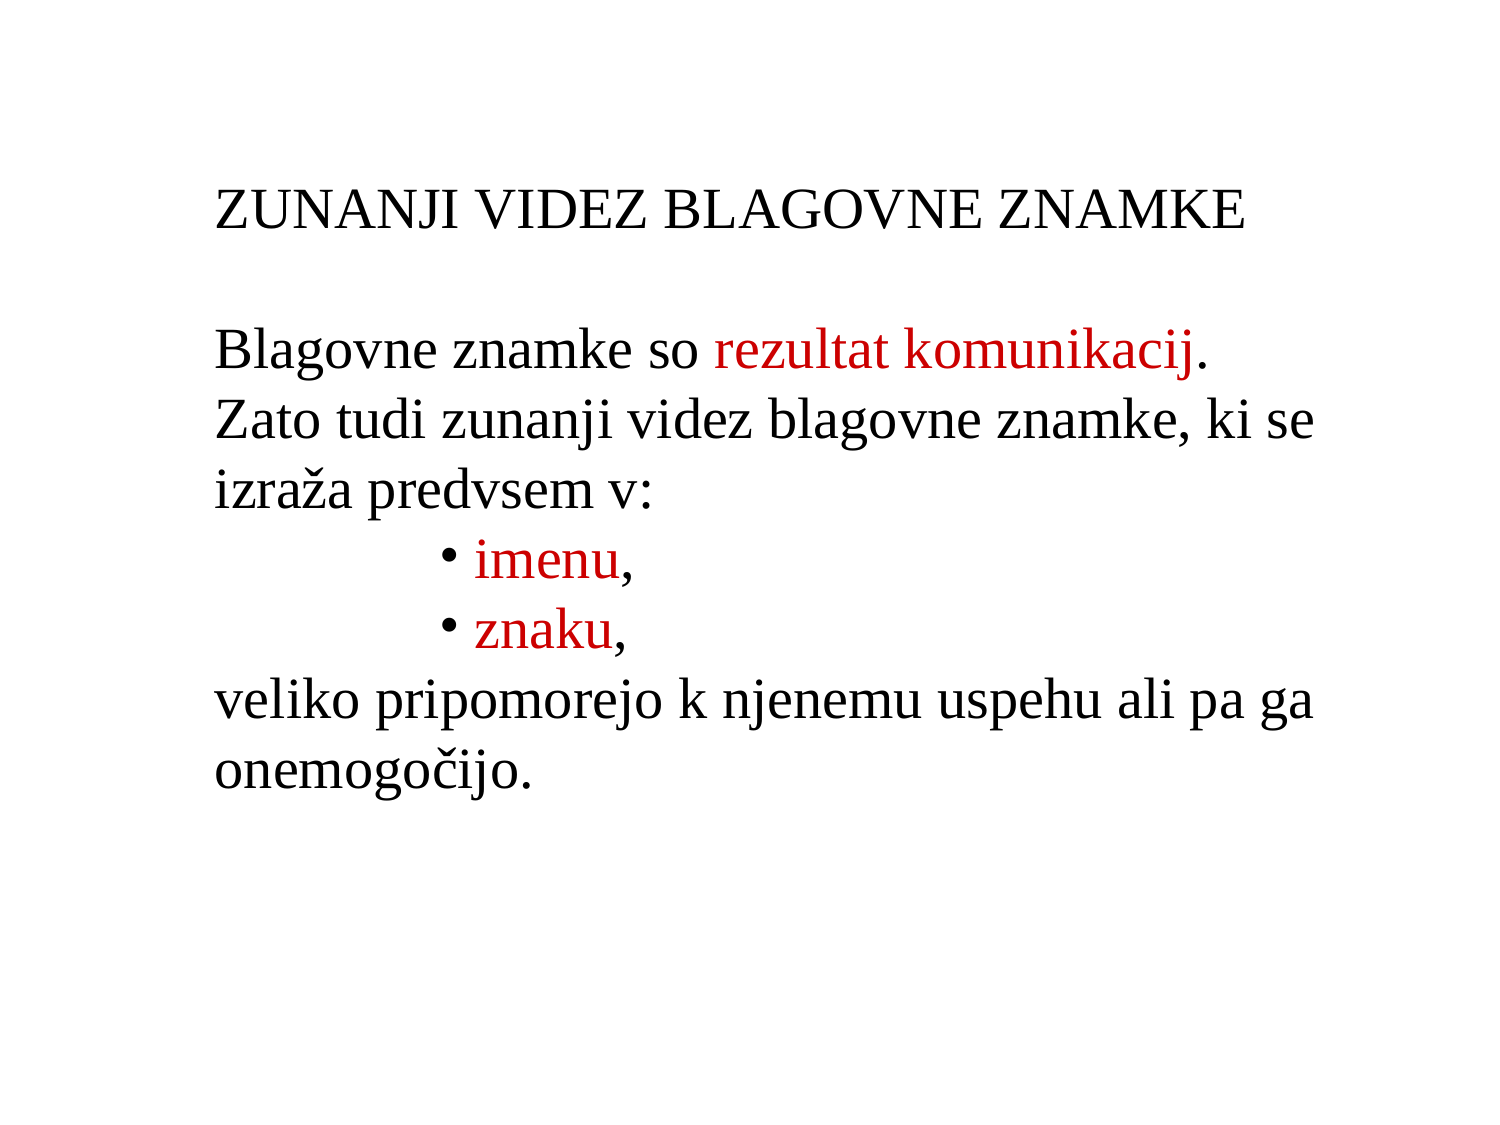

ZUNANJI VIDEZ BLAGOVNE ZNAMKE
Blagovne znamke so rezultat komunikacij.
Zato tudi zunanji videz blagovne znamke, ki se izraža predvsem v:
 imenu,
 znaku,
veliko pripomorejo k njenemu uspehu ali pa ga onemogočijo.